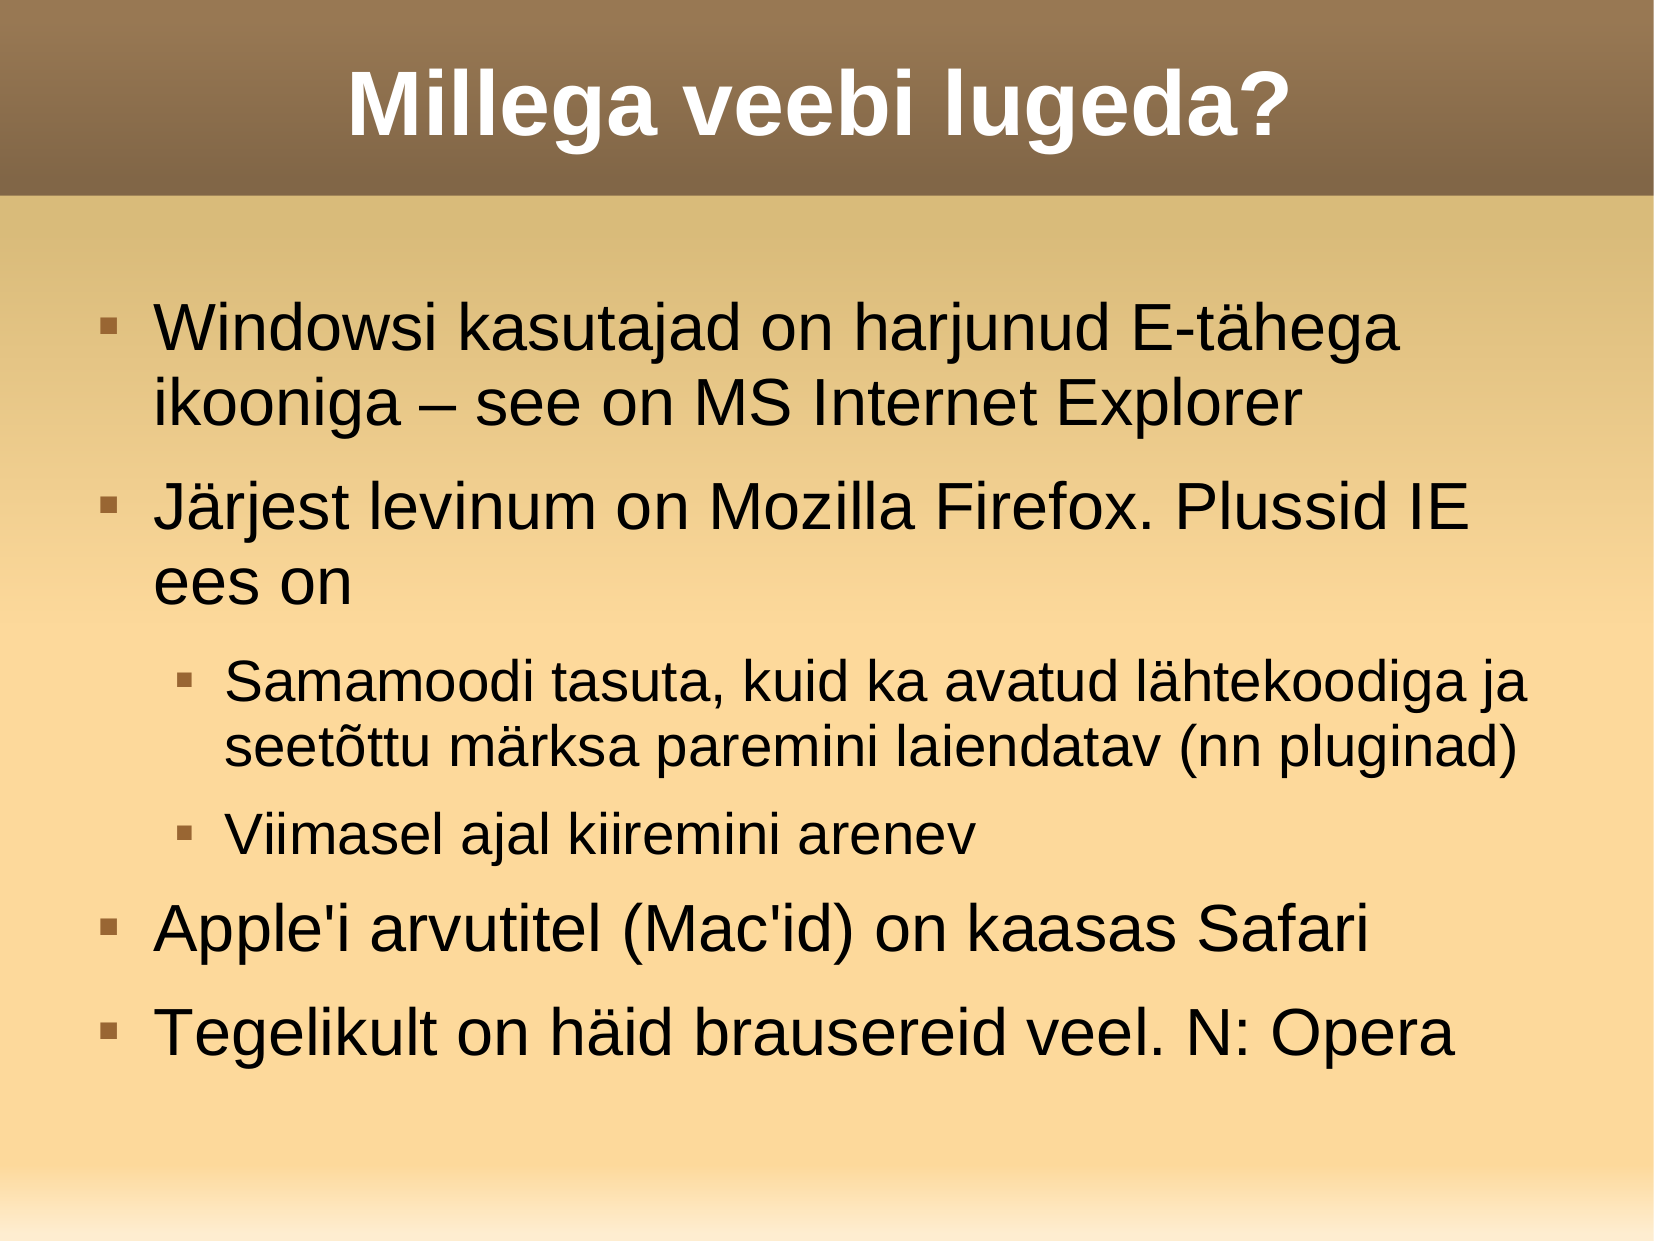

# Millega veebi lugeda?
Windowsi kasutajad on harjunud E-tähega ikooniga – see on MS Internet Explorer
Järjest levinum on Mozilla Firefox. Plussid IE ees on
Samamoodi tasuta, kuid ka avatud lähtekoodiga ja seetõttu märksa paremini laiendatav (nn pluginad)
Viimasel ajal kiiremini arenev
Apple'i arvutitel (Mac'id) on kaasas Safari
Tegelikult on häid brausereid veel. N: Opera